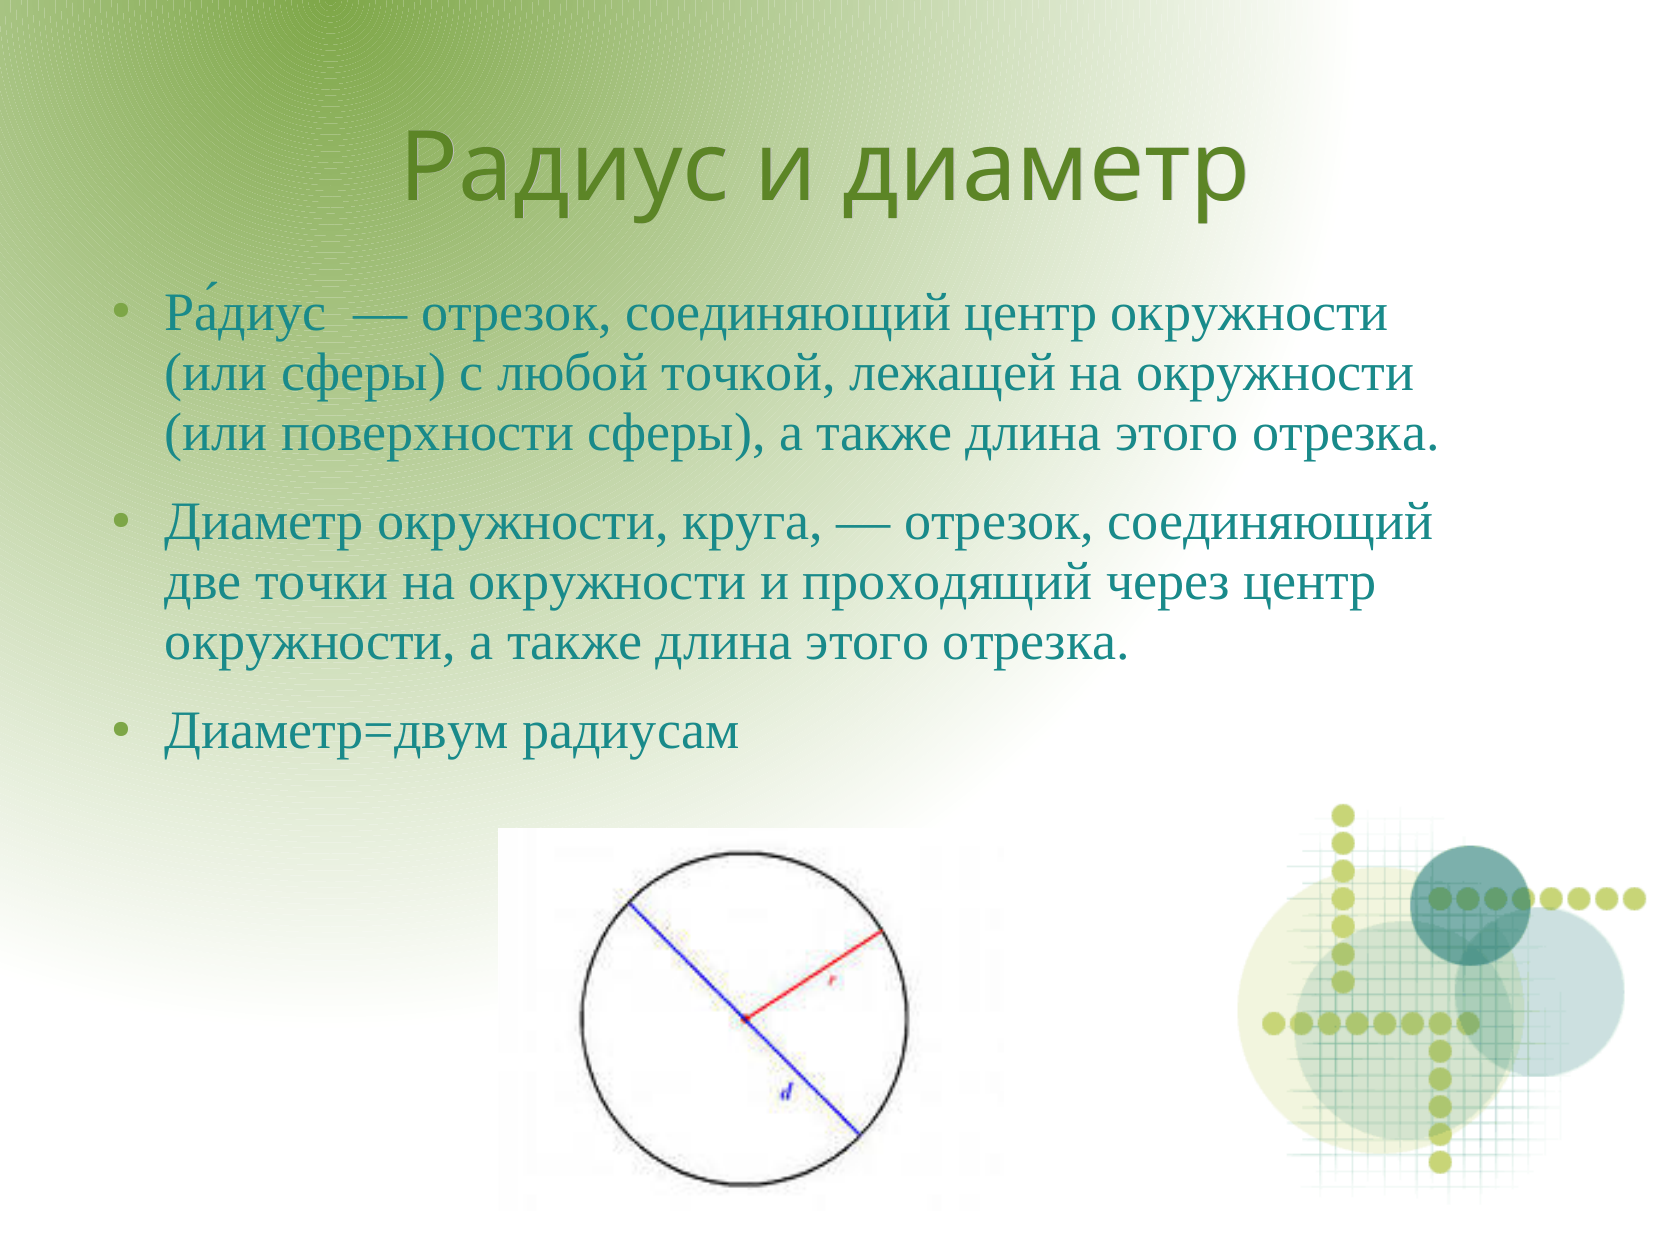

# Радиус и диаметр
Ра́диус — отрезок, соединяющий центр окружности (или сферы) с любой точкой, лежащей на окружности (или поверхности сферы), а также длина этого отрезка.
Диаметр окружности, круга, — отрезок, соединяющий две точки на окружности и проходящий через центр окружности, а также длина этого отрезка.
Диаметр=двум радиусам